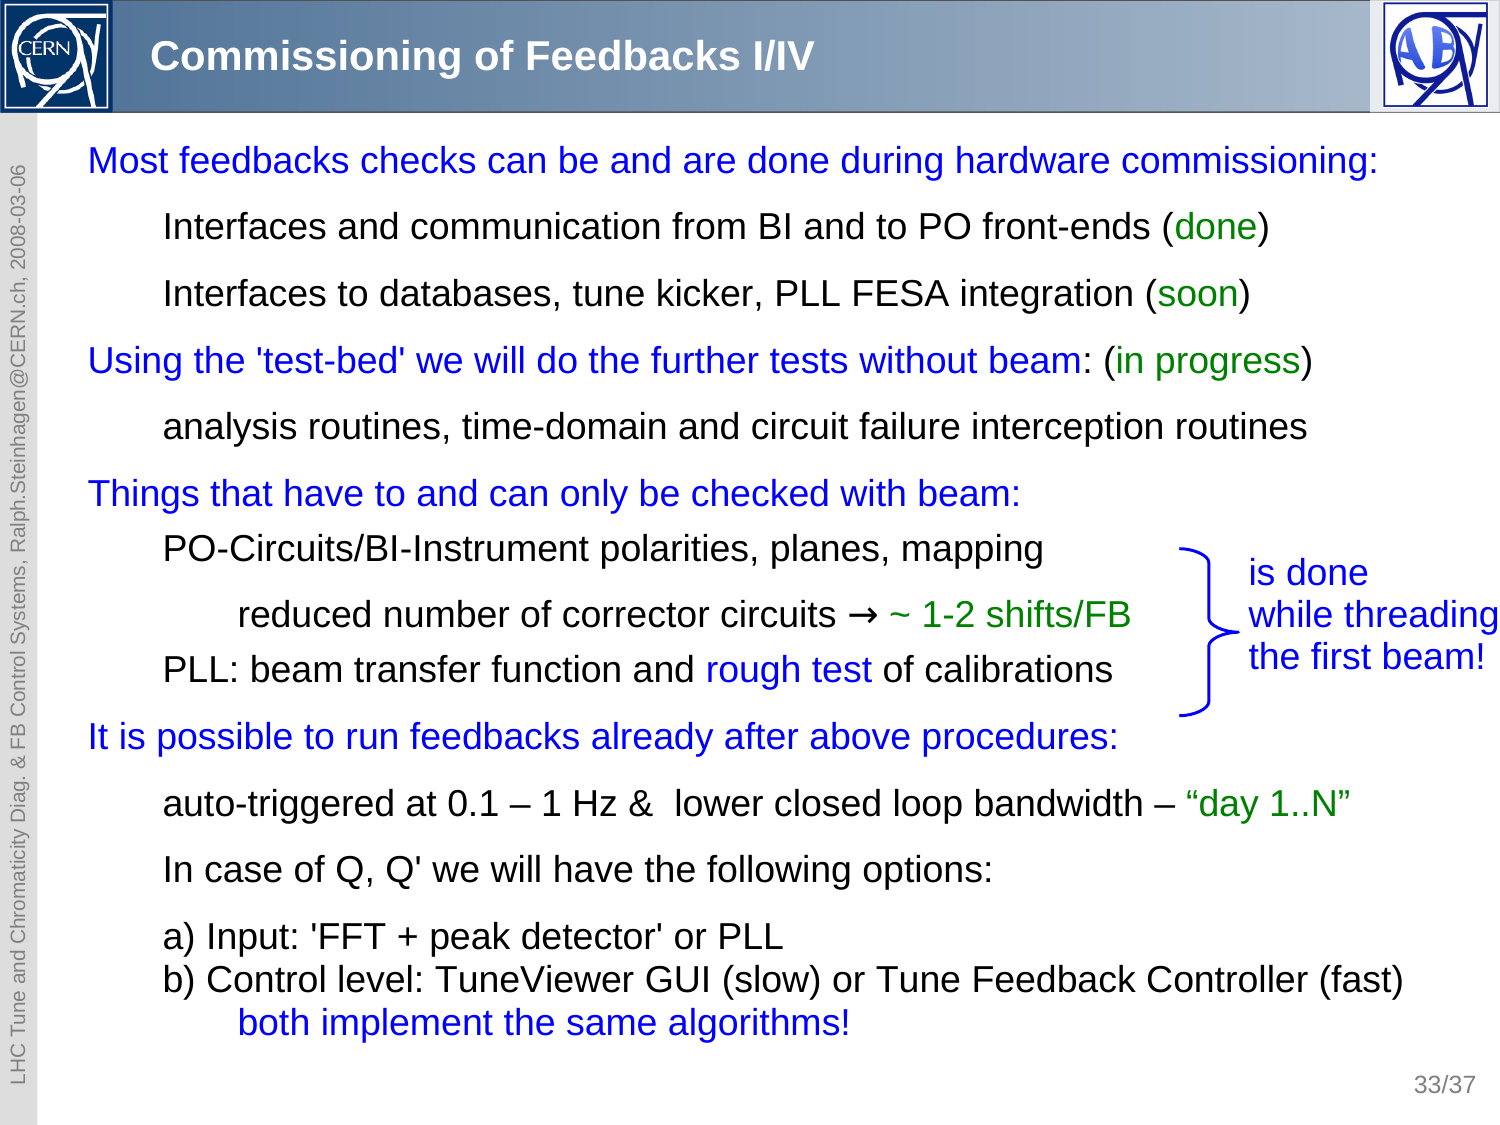

# Commissioning of Feedbacks I/IV
Most feedbacks checks can be and are done during hardware commissioning:
Interfaces and communication from BI and to PO front-ends (done)
Interfaces to databases, tune kicker, PLL FESA integration (soon)
Using the 'test-bed' we will do the further tests without beam: (in progress)
analysis routines, time-domain and circuit failure interception routines
Things that have to and can only be checked with beam:
PO-Circuits/BI-Instrument polarities, planes, mapping
reduced number of corrector circuits → ~ 1-2 shifts/FB
PLL: beam transfer function and rough test of calibrations
It is possible to run feedbacks already after above procedures:
auto-triggered at 0.1 – 1 Hz & lower closed loop bandwidth – “day 1..N”
In case of Q, Q' we will have the following options:
a) Input: 'FFT + peak detector' or PLL
b) Control level: TuneViewer GUI (slow) or Tune Feedback Controller (fast)
both implement the same algorithms!
is done
while threading
the first beam!